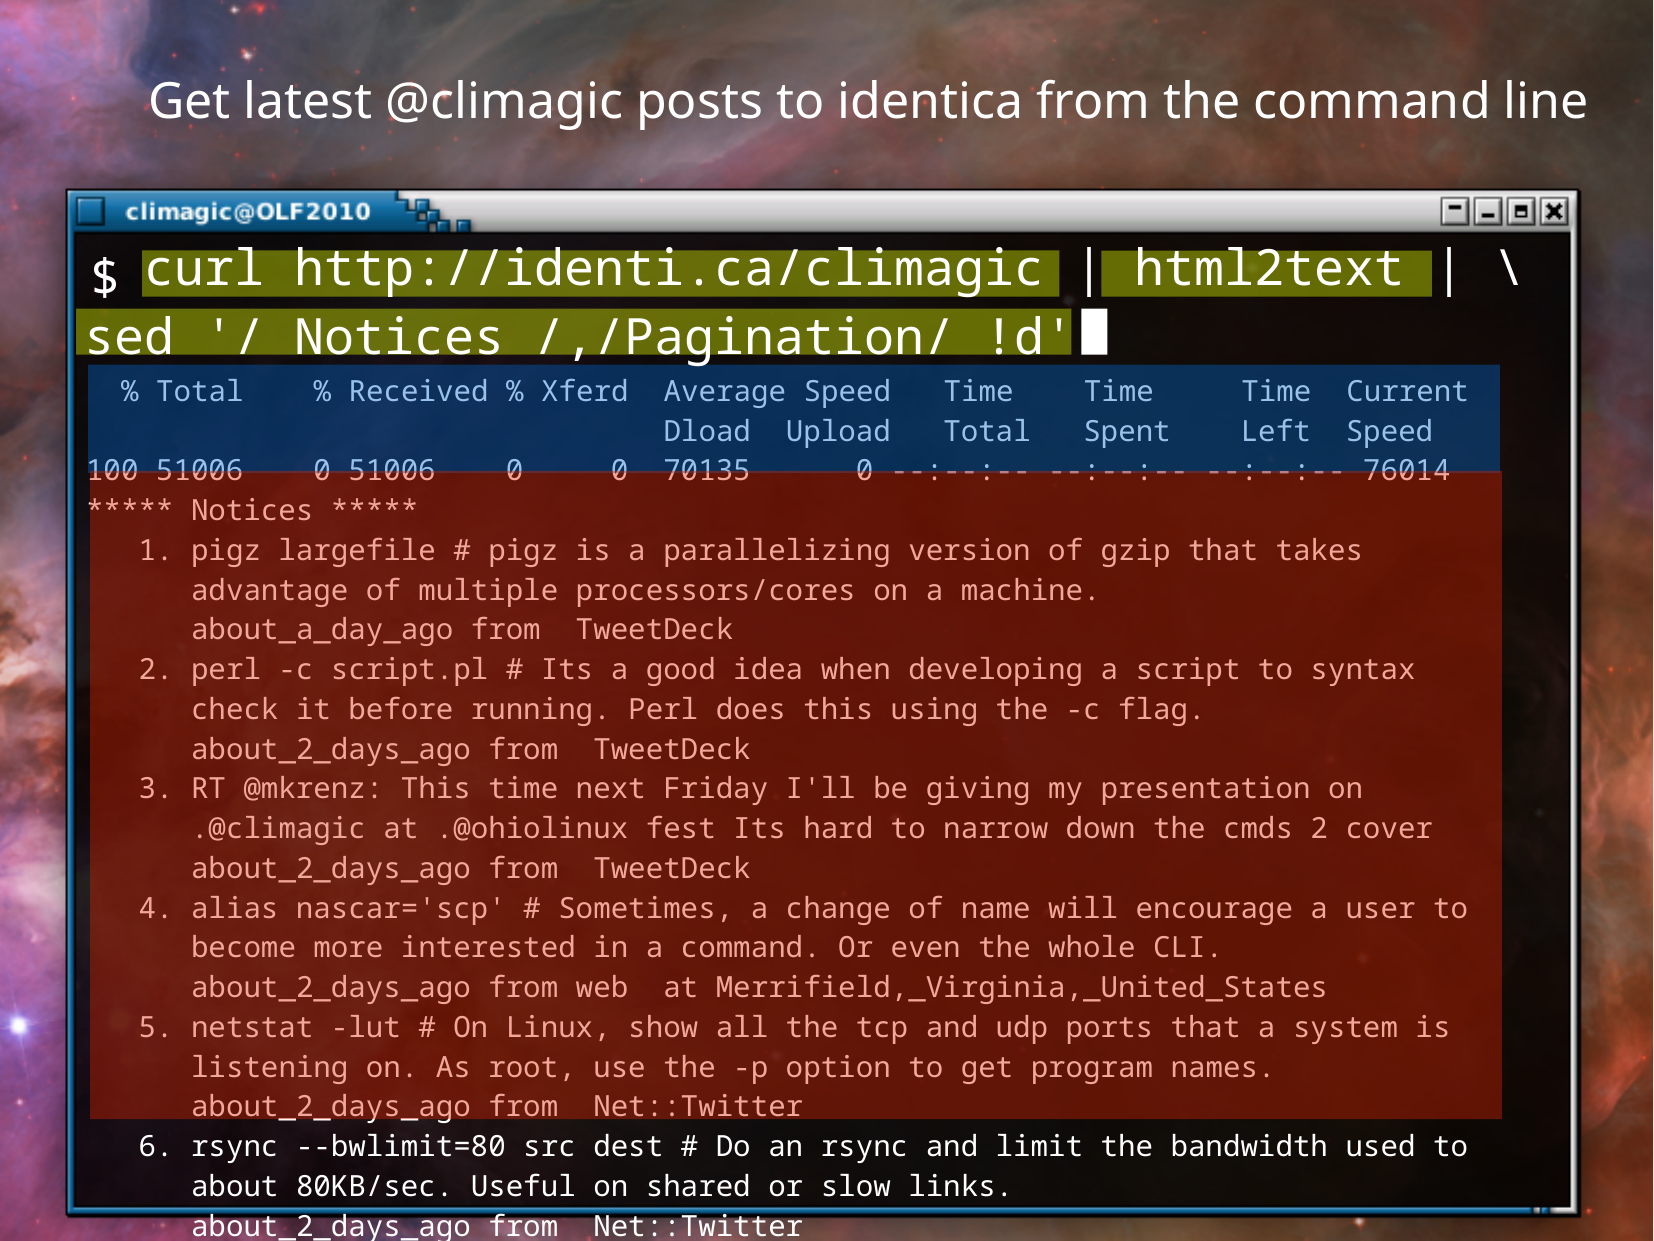

Get latest @climagic posts to identica from the command line
# curl http://identi.ca/climagic | html2text | \
sed '/ Notices /,/Pagination/ !d'
$
 % Total % Received % Xferd Average Speed Time Time Time Current
 Dload Upload Total Spent Left Speed
100 51006 0 51006 0 0 70135 0 --:--:-- --:--:-- --:--:-- 76014
***** Notices *****
 1. pigz largefile # pigz is a parallelizing version of gzip that takes
 advantage of multiple processors/cores on a machine.
 about_a_day_ago from TweetDeck
 2. perl -c script.pl # Its a good idea when developing a script to syntax
 check it before running. Perl does this using the -c flag.
 about_2_days_ago from TweetDeck
 3. RT @mkrenz: This time next Friday I'll be giving my presentation on
 .@climagic at .@ohiolinux fest Its hard to narrow down the cmds 2 cover
 about_2_days_ago from TweetDeck
 4. alias nascar='scp' # Sometimes, a change of name will encourage a user to
 become more interested in a command. Or even the whole CLI.
 about_2_days_ago from web at Merrifield,_Virginia,_United_States
 5. netstat -lut # On Linux, show all the tcp and udp ports that a system is
 listening on. As root, use the -p option to get program names.
 about_2_days_ago from Net::Twitter
 6. rsync --bwlimit=80 src dest # Do an rsync and limit the bandwidth used to
 about 80KB/sec. Useful on shared or slow links.
 about_2_days_ago from Net::Twitter
[snip]